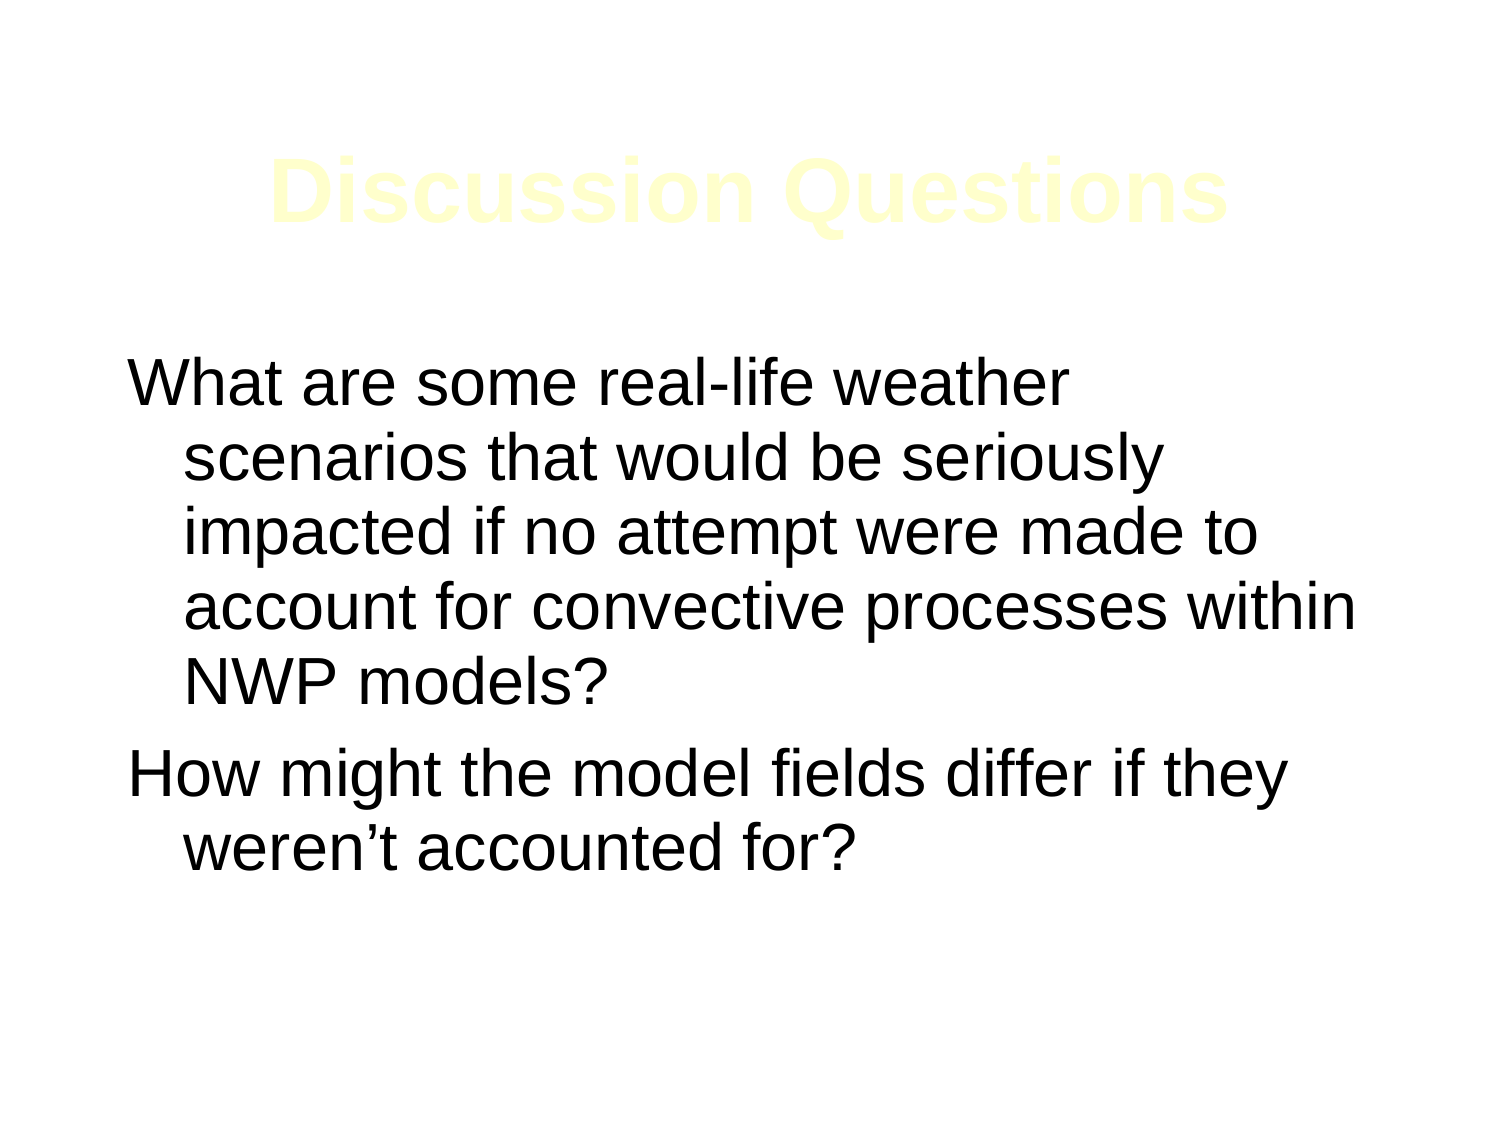

# Discussion Questions
What are some real-life weather scenarios that would be seriously impacted if no attempt were made to account for convective processes within NWP models?
How might the model fields differ if they weren’t accounted for?